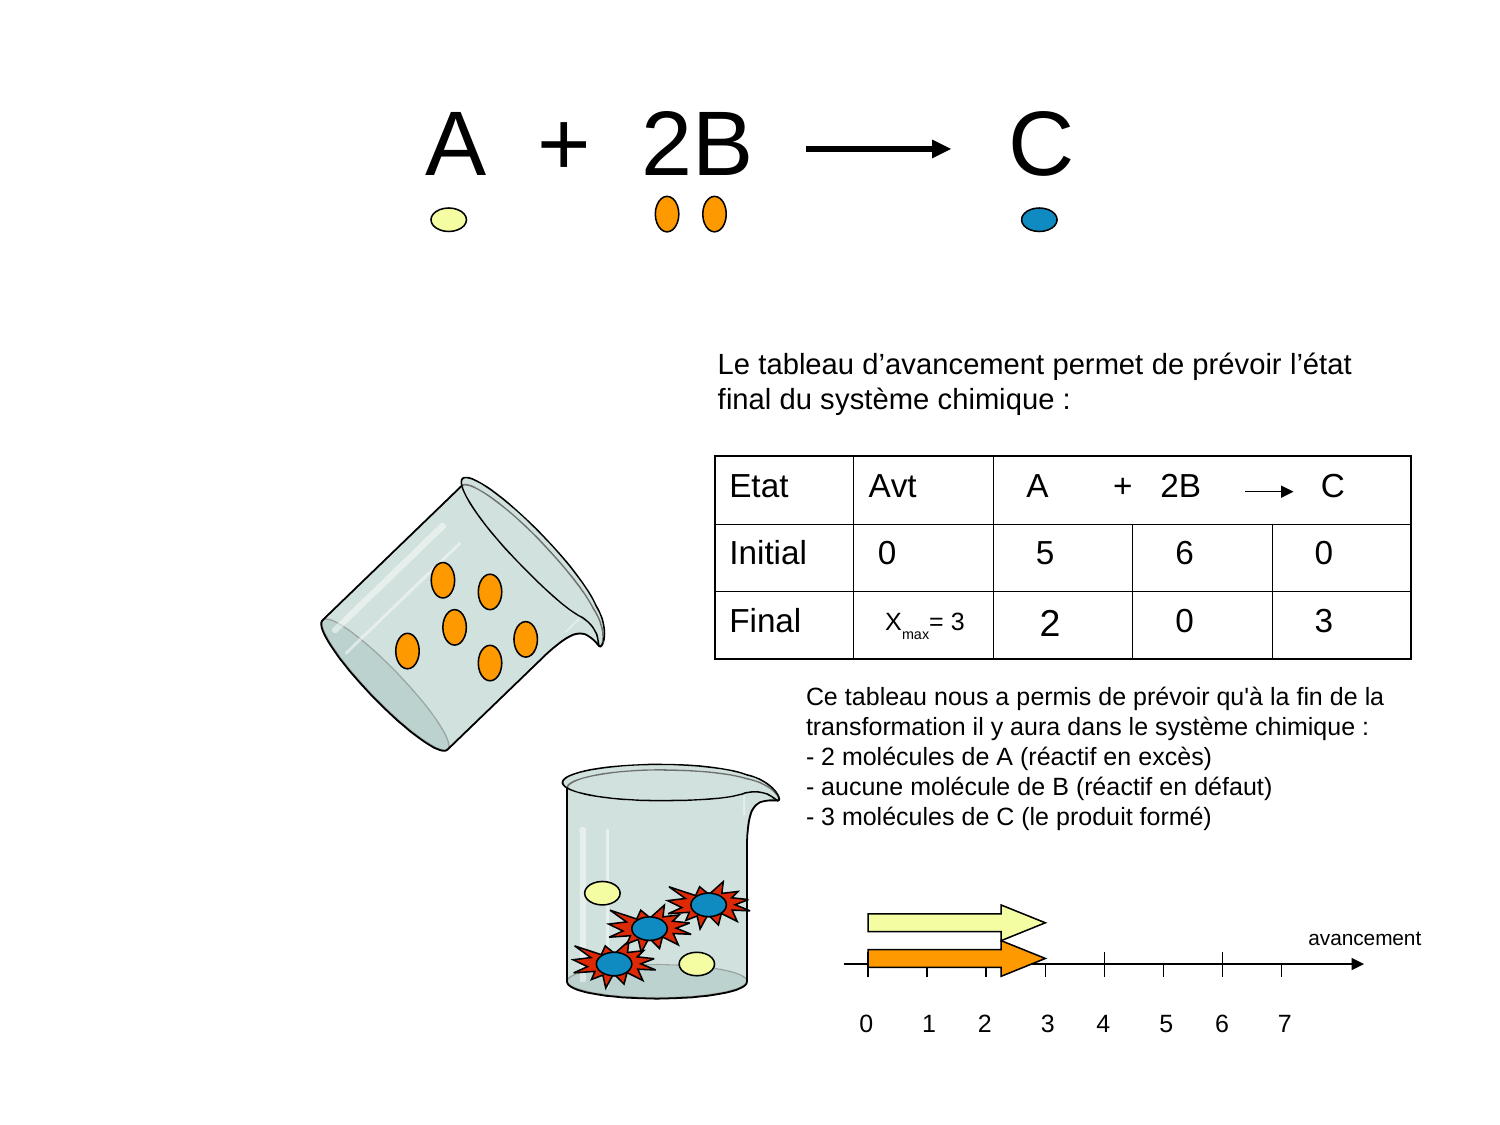

# A + 2B C
Le tableau d’avancement permet de prévoir l’état final du système chimique :
| Etat | Avt | A + 2B C | | |
| --- | --- | --- | --- | --- |
| Initial | 0 | 5 | 6 | 0 |
| Final | xmax | 2 | 0 | 3 |
 Xmax= 3
Ce tableau nous a permis de prévoir qu'à la fin de la transformation il y aura dans le système chimique :
- 2 molécules de A (réactif en excès)
- aucune molécule de B (réactif en défaut)
- 3 molécules de C (le produit formé)
avancement
0 1 2 3 4 5 6 7